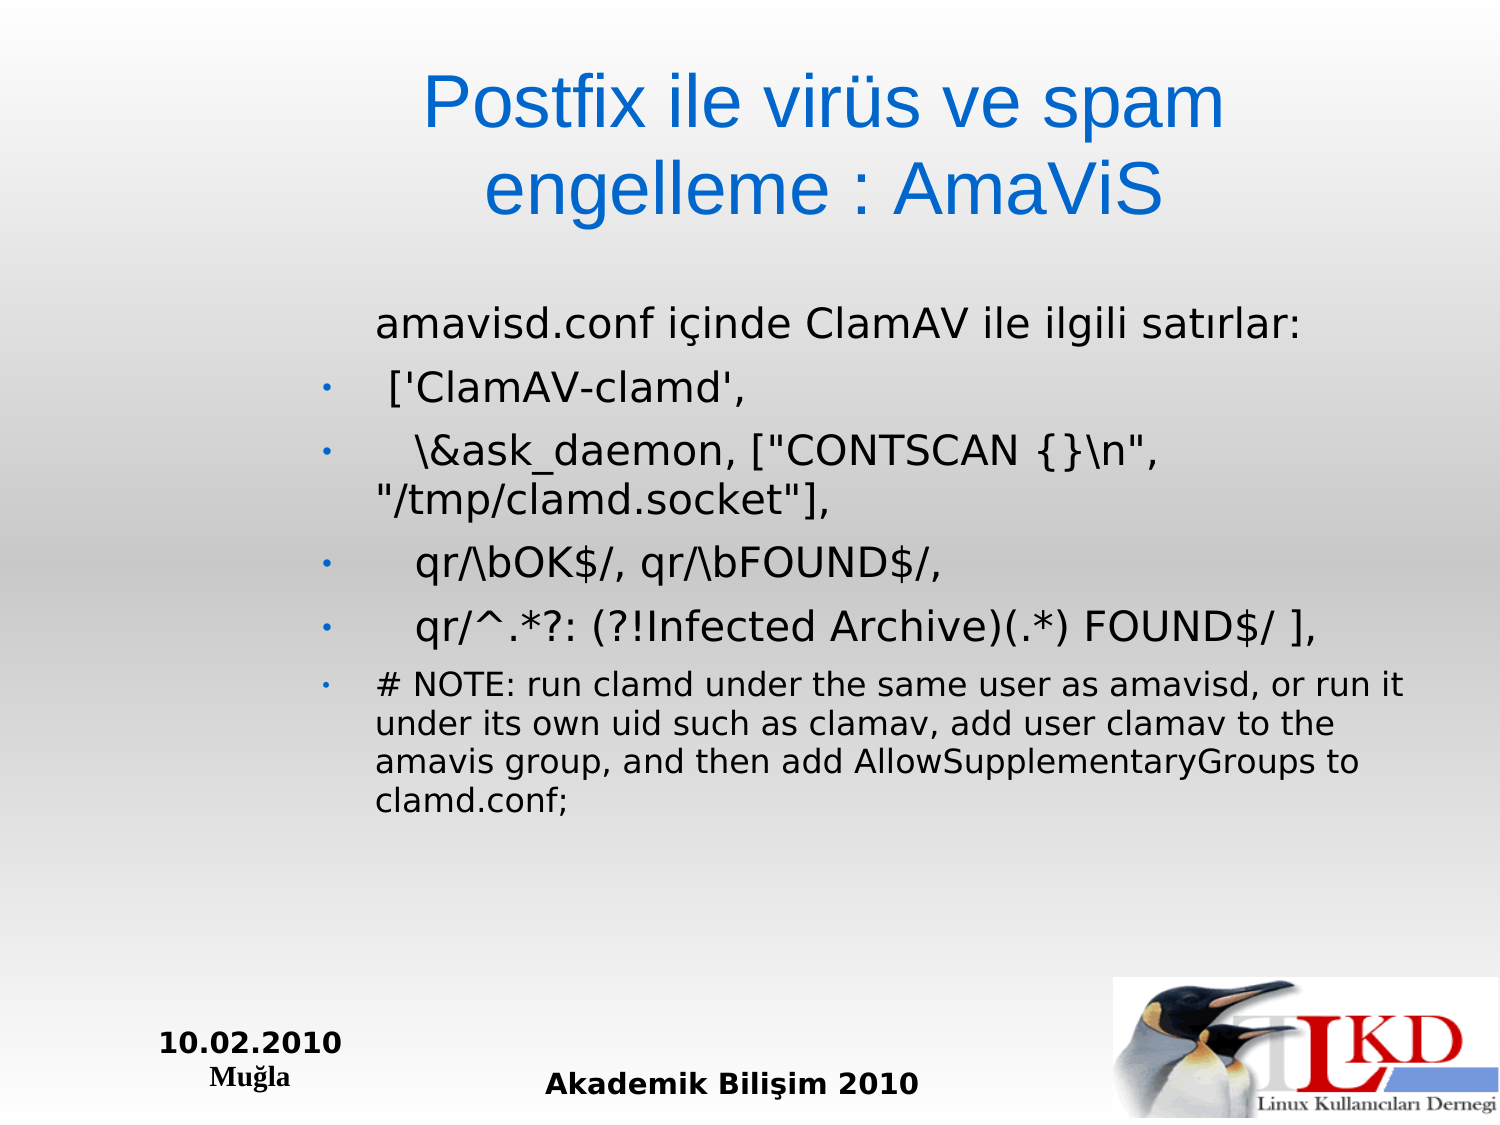

# Postfix ile virüs ve spam engelleme : AmaViS
amavisd.conf içinde ClamAV ile ilgili satırlar:
 ['ClamAV-clamd',
 \&ask_daemon, ["CONTSCAN {}\n", "/tmp/clamd.socket"],
 qr/\bOK$/, qr/\bFOUND$/,
 qr/^.*?: (?!Infected Archive)(.*) FOUND$/ ],
# NOTE: run clamd under the same user as amavisd, or run it under its own uid such as clamav, add user clamav to the amavis group, and then add AllowSupplementaryGroups to clamd.conf;